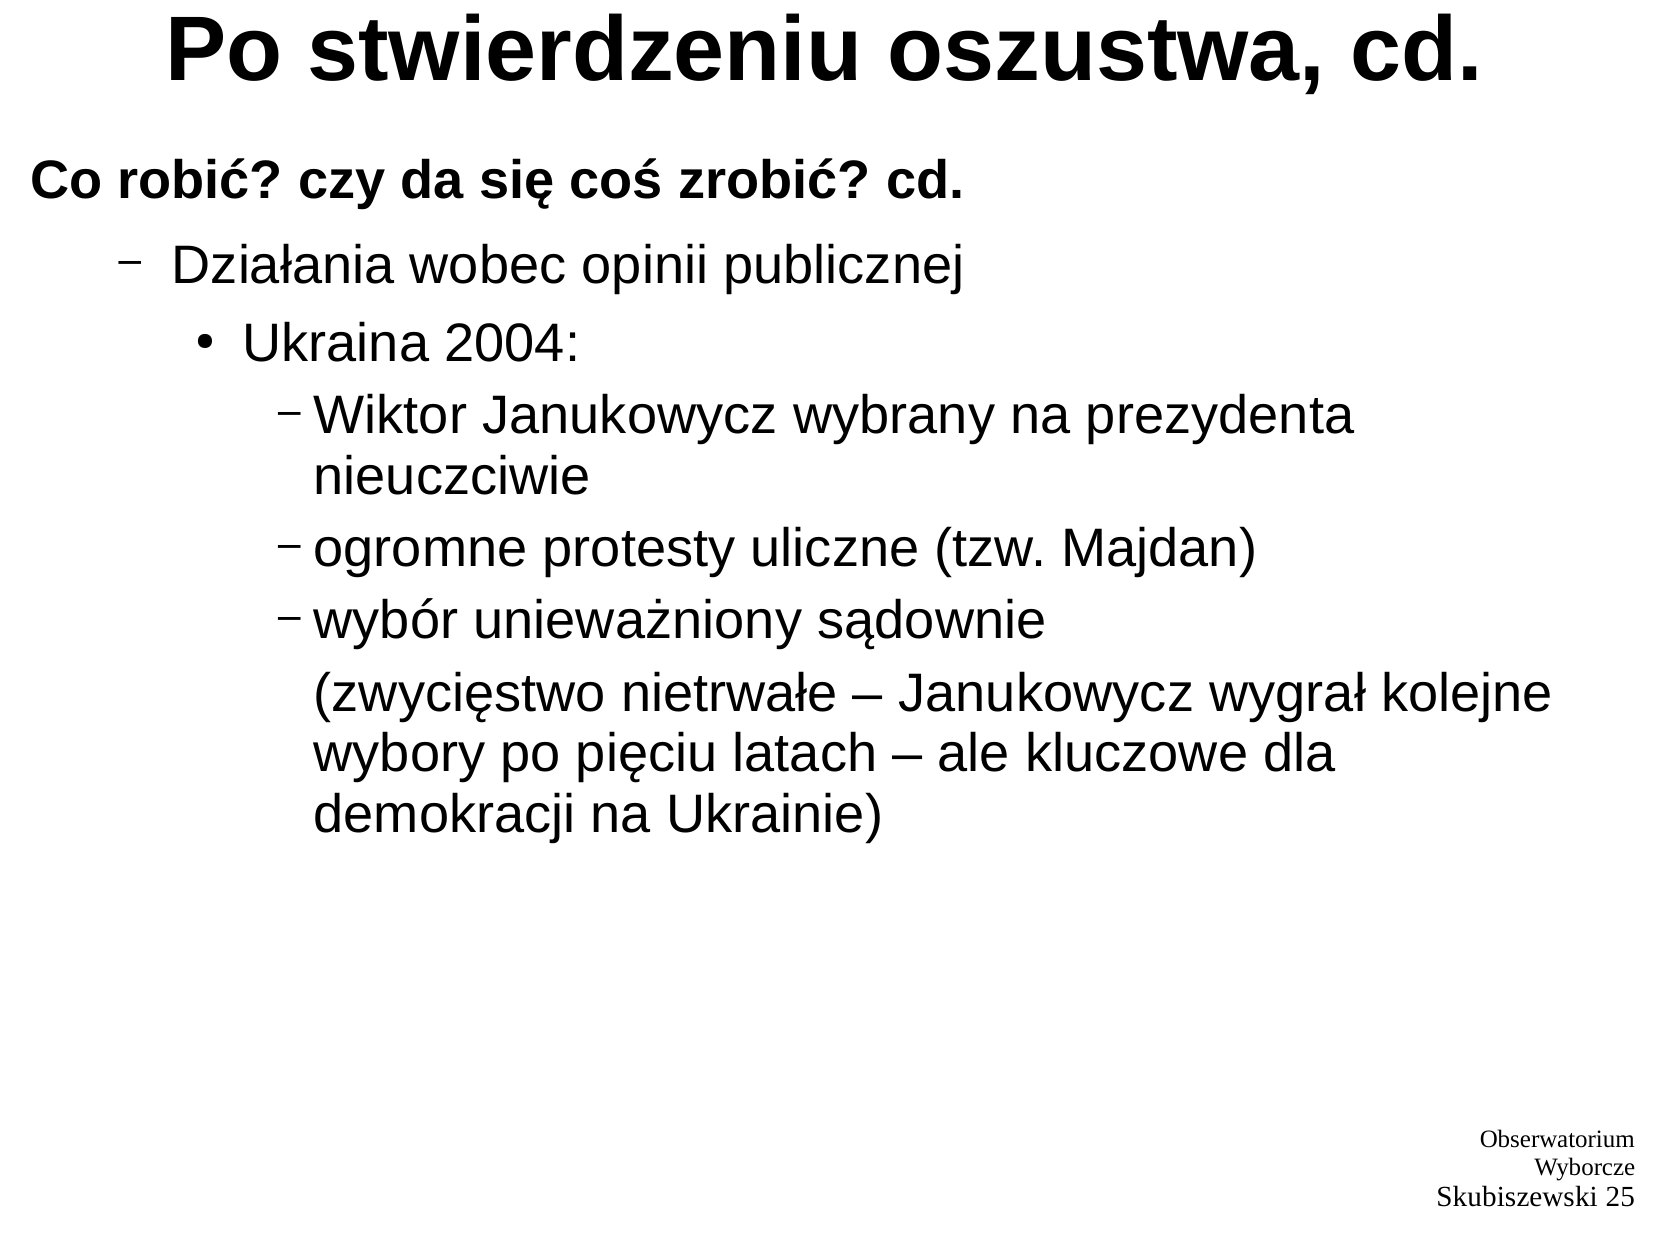

# Po stwierdzeniu oszustwa, cd.
Co robić? czy da się coś zrobić? cd.
Działania wobec opinii publicznej
Ukraina 2004:
Wiktor Janukowycz wybrany na prezydenta nieuczciwie
ogromne protesty uliczne (tzw. Majdan)
wybór unieważniony sądownie
(zwycięstwo nietrwałe – Janukowycz wygrał kolejne wybory po pięciu latach – ale kluczowe dla demokracji na Ukrainie)
25